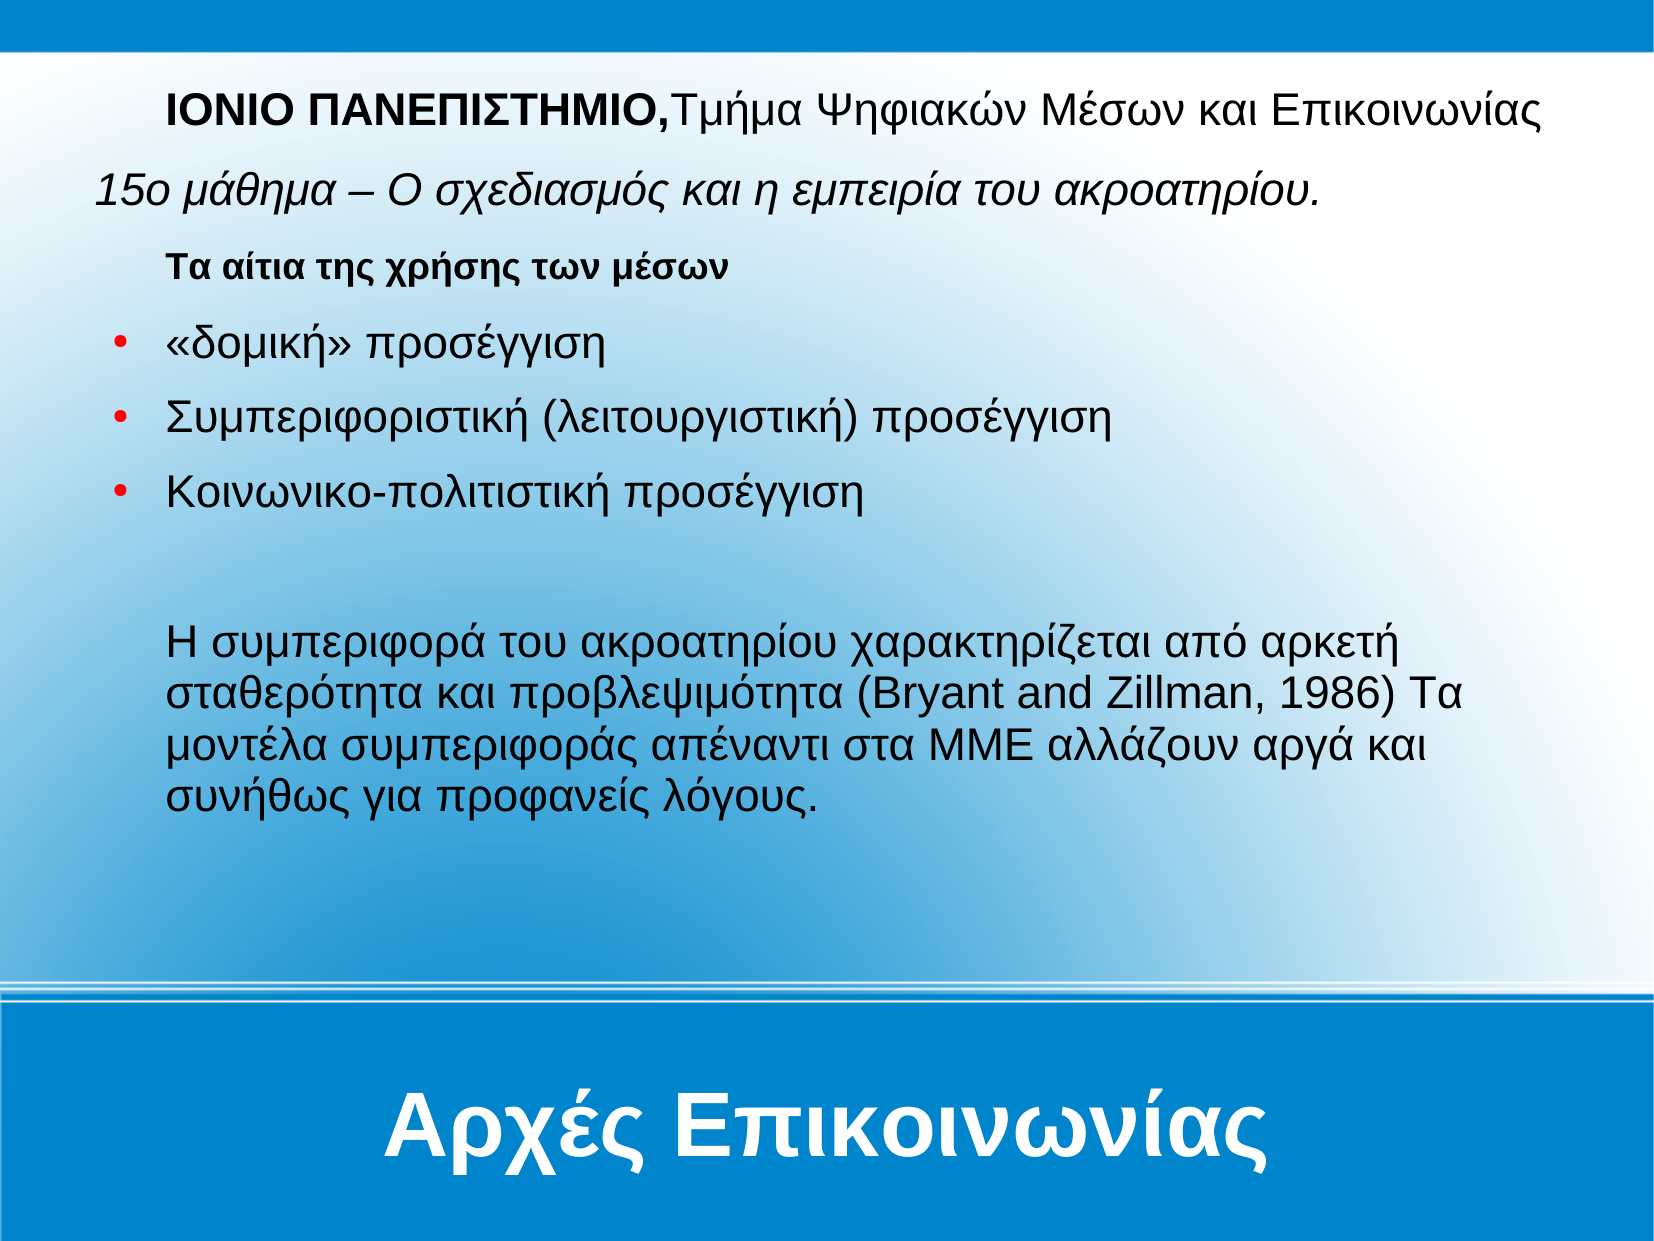

ΙΟΝΙΟ ΠΑΝΕΠΙΣΤΗΜΙΟ,Τμήμα Ψηφιακών Μέσων και Επικοινωνίας
15ο μάθημα – Ο σχεδιασμός και η εμπειρία του ακροατηρίου.
Τα αίτια της χρήσης των μέσων
«δομική» προσέγγιση
Συμπεριφοριστική (λειτουργιστική) προσέγγιση
Κοινωνικο-πολιτιστική προσέγγιση
Η συμπεριφορά του ακροατηρίου χαρακτηρίζεται από αρκετή σταθερότητα και προβλεψιμότητα (Bryant and Zillman, 1986) Τα μοντέλα συμπεριφοράς απέναντι στα ΜΜΕ αλλάζουν αργά και συνήθως για προφανείς λόγους.
# Αρχές Επικοινωνίας